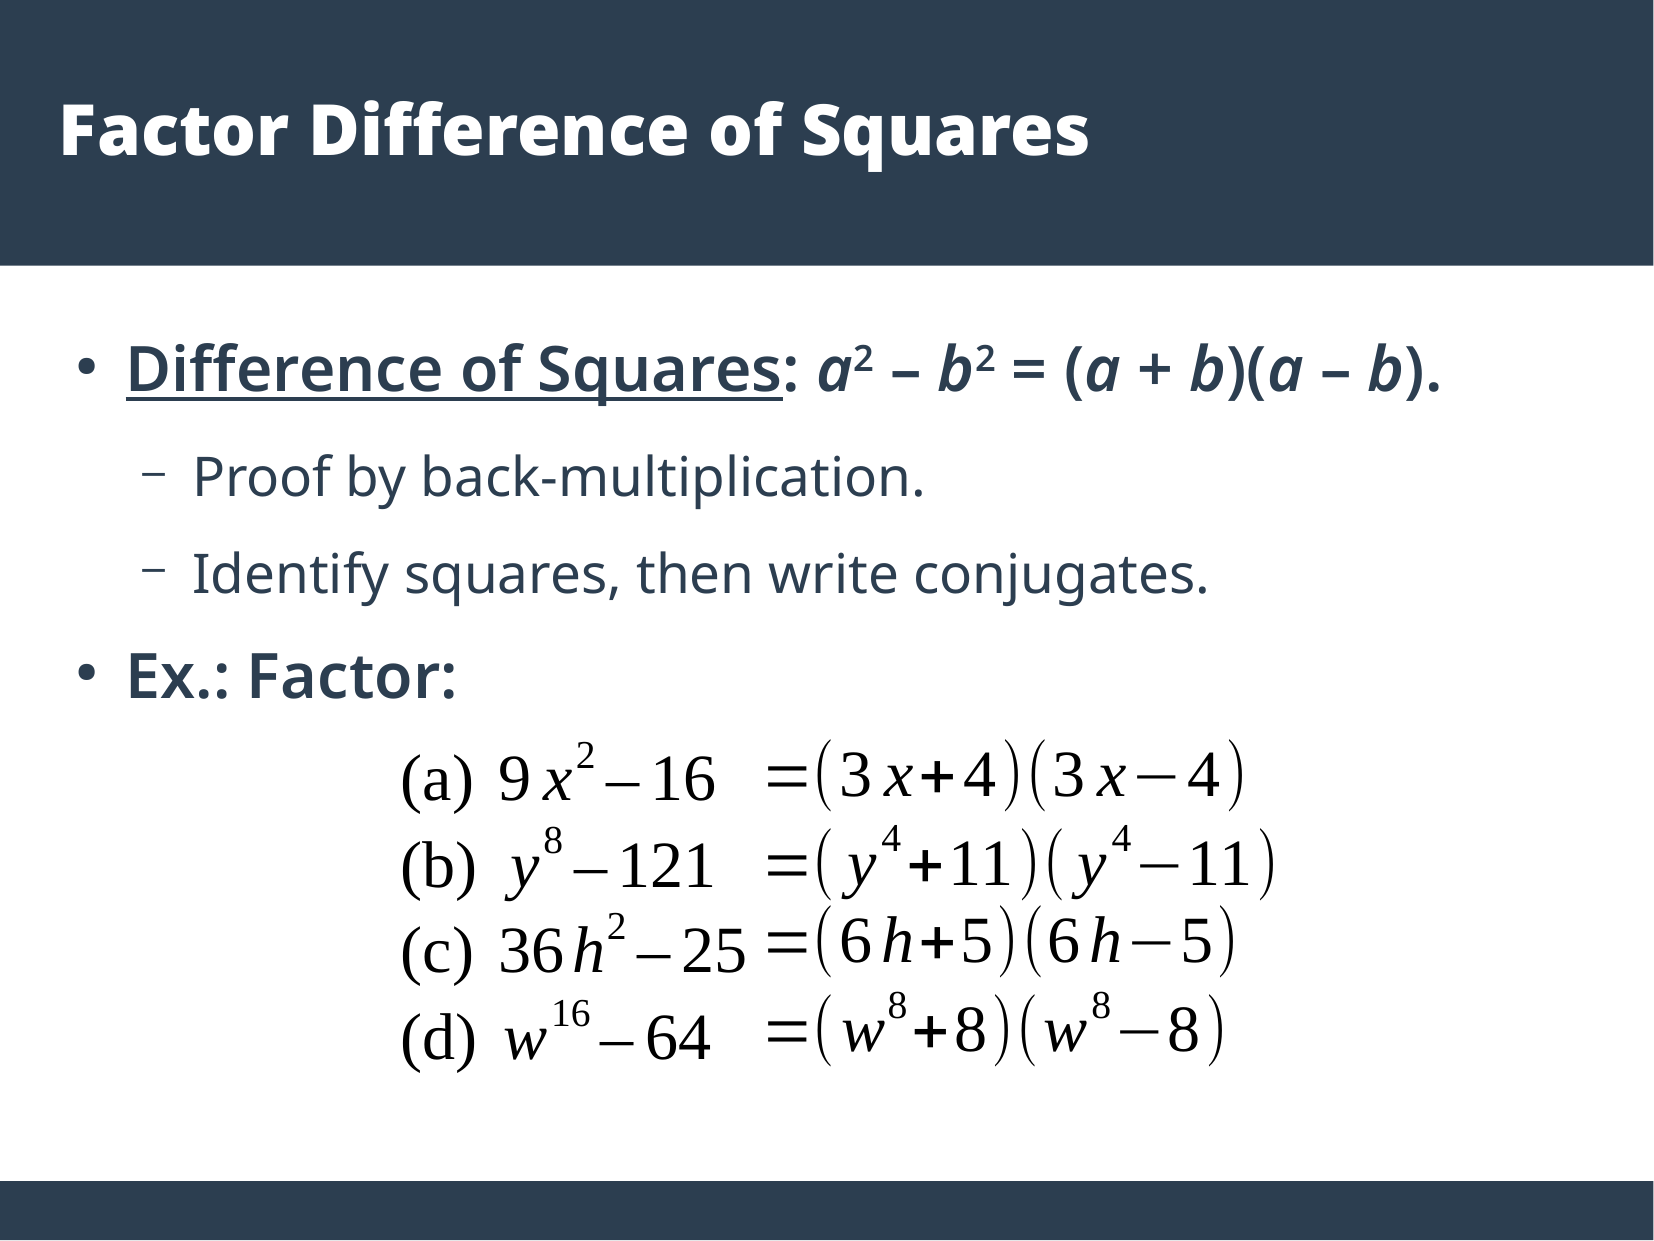

# Factor Difference of Squares
Difference of Squares: a2 – b2 = (a + b)(a – b).
Proof by back-multiplication.
Identify squares, then write conjugates.
Ex.: Factor: